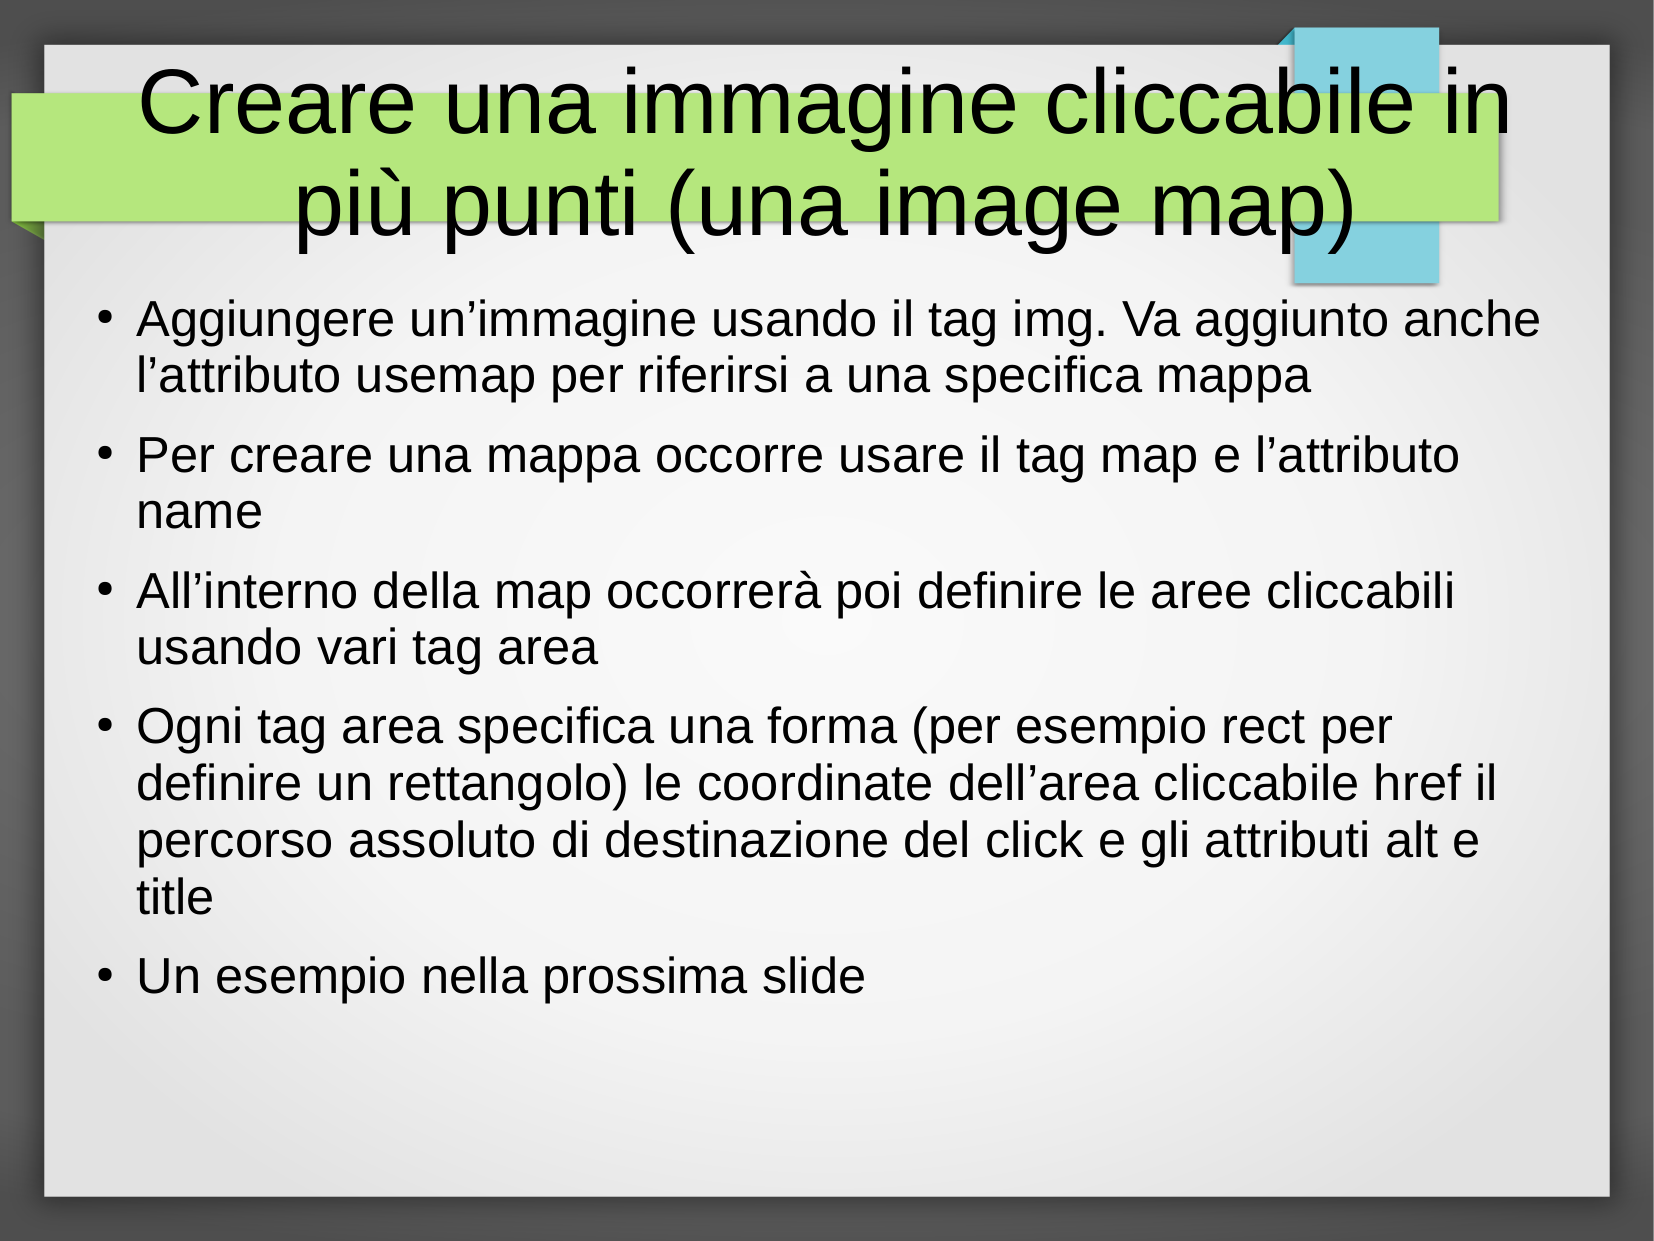

# Creare una immagine cliccabile in più punti (una image map)
Aggiungere un’immagine usando il tag img. Va aggiunto anche l’attributo usemap per riferirsi a una specifica mappa
Per creare una mappa occorre usare il tag map e l’attributo name
All’interno della map occorrerà poi definire le aree cliccabili usando vari tag area
Ogni tag area specifica una forma (per esempio rect per definire un rettangolo) le coordinate dell’area cliccabile href il percorso assoluto di destinazione del click e gli attributi alt e title
Un esempio nella prossima slide